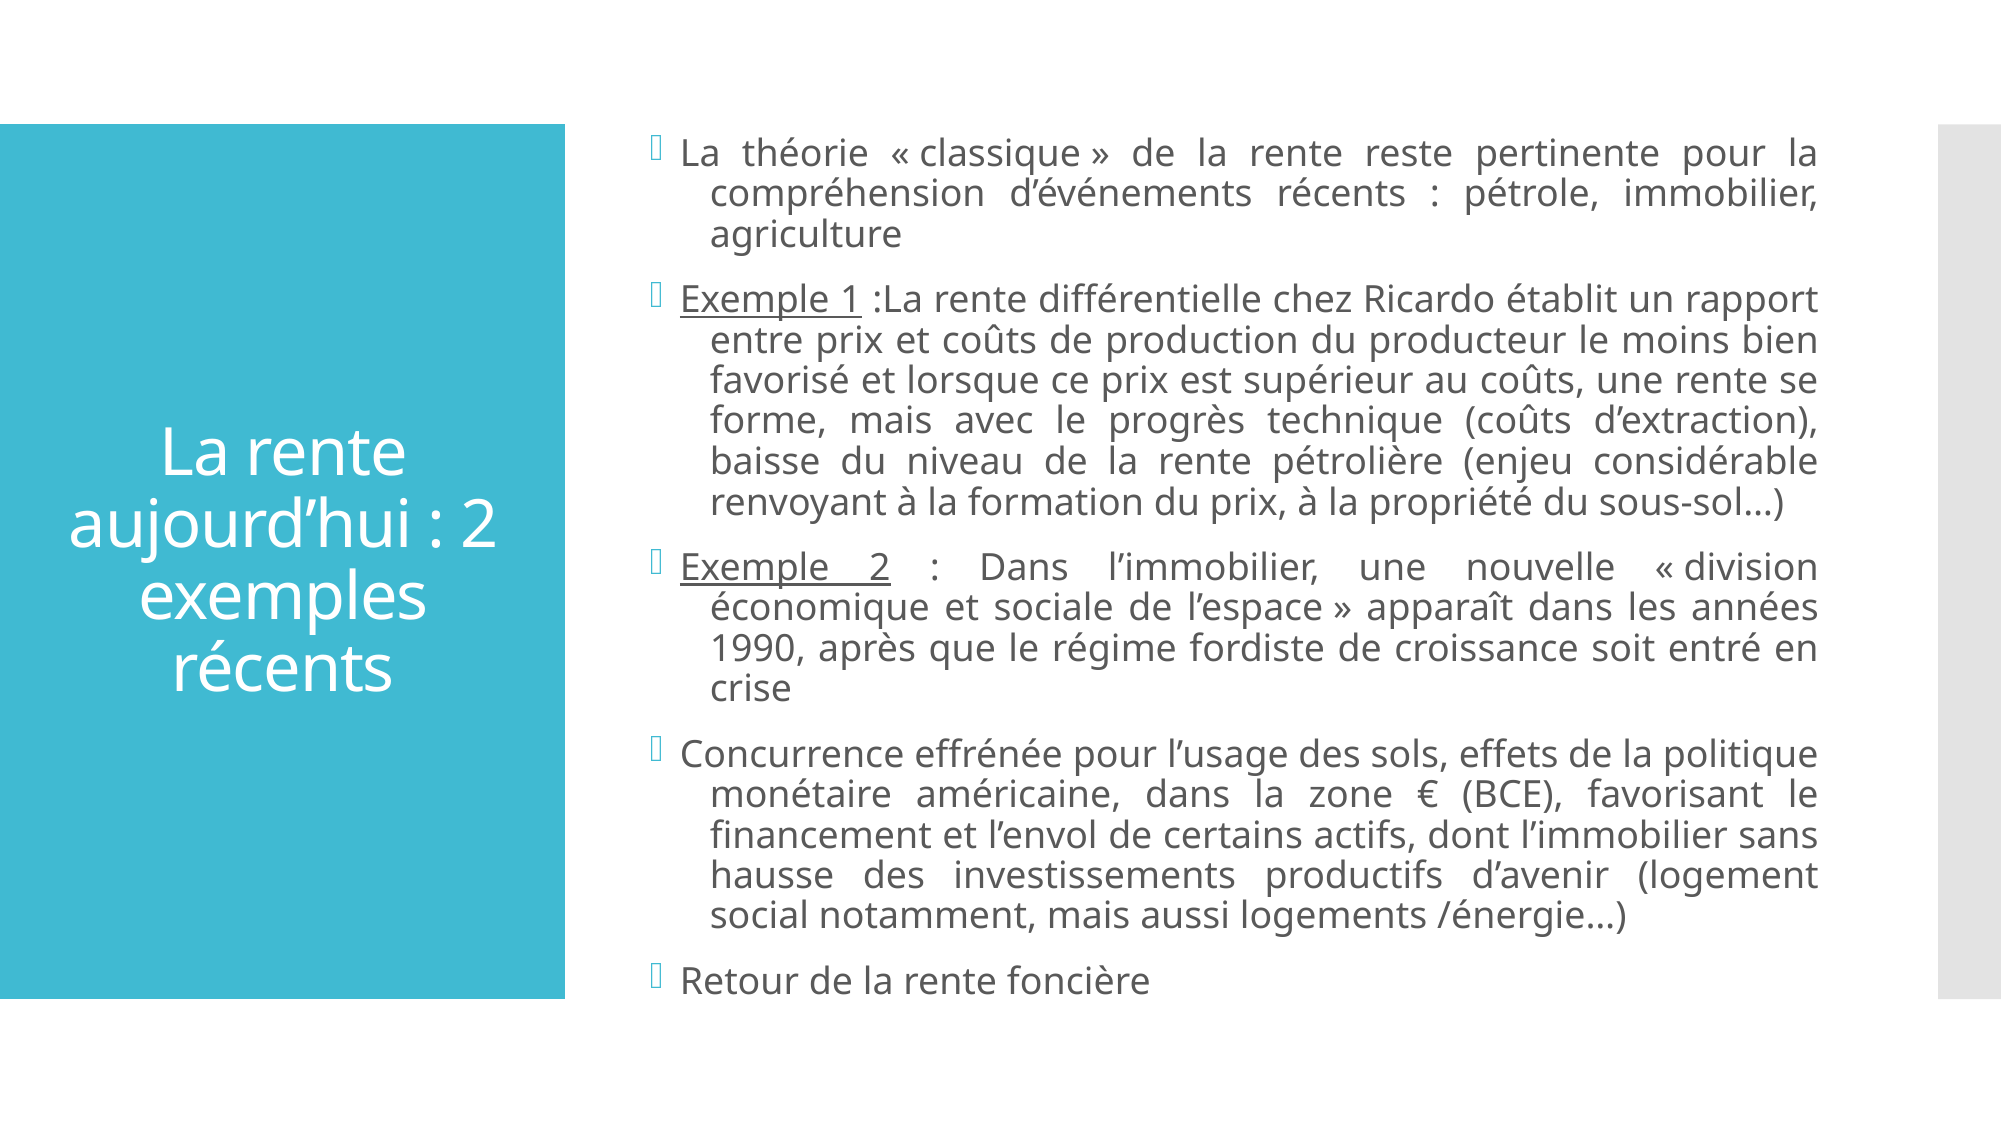

La théorie « classique » de la rente reste pertinente pour la compréhension d’événements récents : pétrole, immobilier, agriculture
Exemple 1 :La rente différentielle chez Ricardo établit un rapport entre prix et coûts de production du producteur le moins bien favorisé et lorsque ce prix est supérieur au coûts, une rente se forme, mais avec le progrès technique (coûts d’extraction), baisse du niveau de la rente pétrolière (enjeu considérable renvoyant à la formation du prix, à la propriété du sous-sol…)
Exemple 2 : Dans l’immobilier, une nouvelle « division économique et sociale de l’espace » apparaît dans les années 1990, après que le régime fordiste de croissance soit entré en crise
Concurrence effrénée pour l’usage des sols, effets de la politique monétaire américaine, dans la zone € (BCE), favorisant le financement et l’envol de certains actifs, dont l’immobilier sans hausse des investissements productifs d’avenir (logement social notamment, mais aussi logements /énergie…)
Retour de la rente foncière
# La rente aujourd’hui : 2 exemples récents